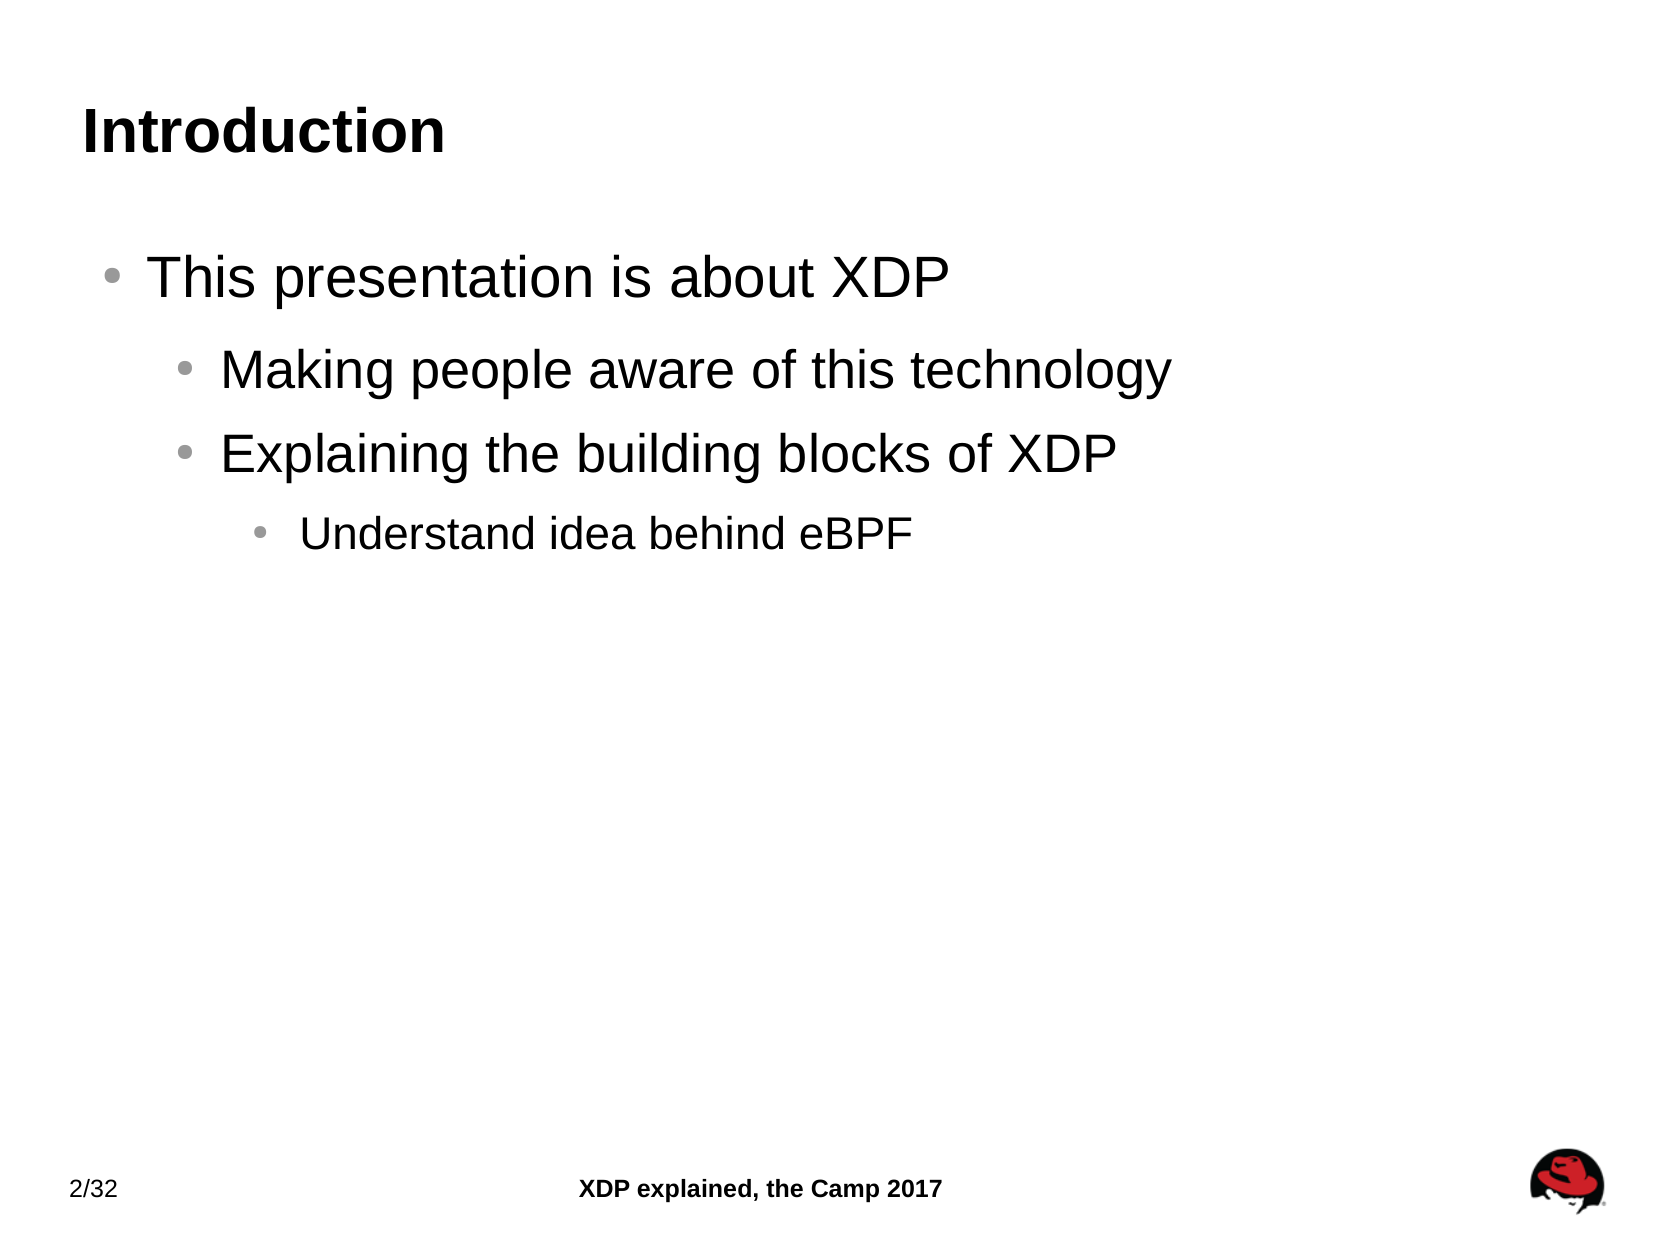

# Introduction
This presentation is about XDP
Making people aware of this technology
Explaining the building blocks of XDP
Understand idea behind eBPF